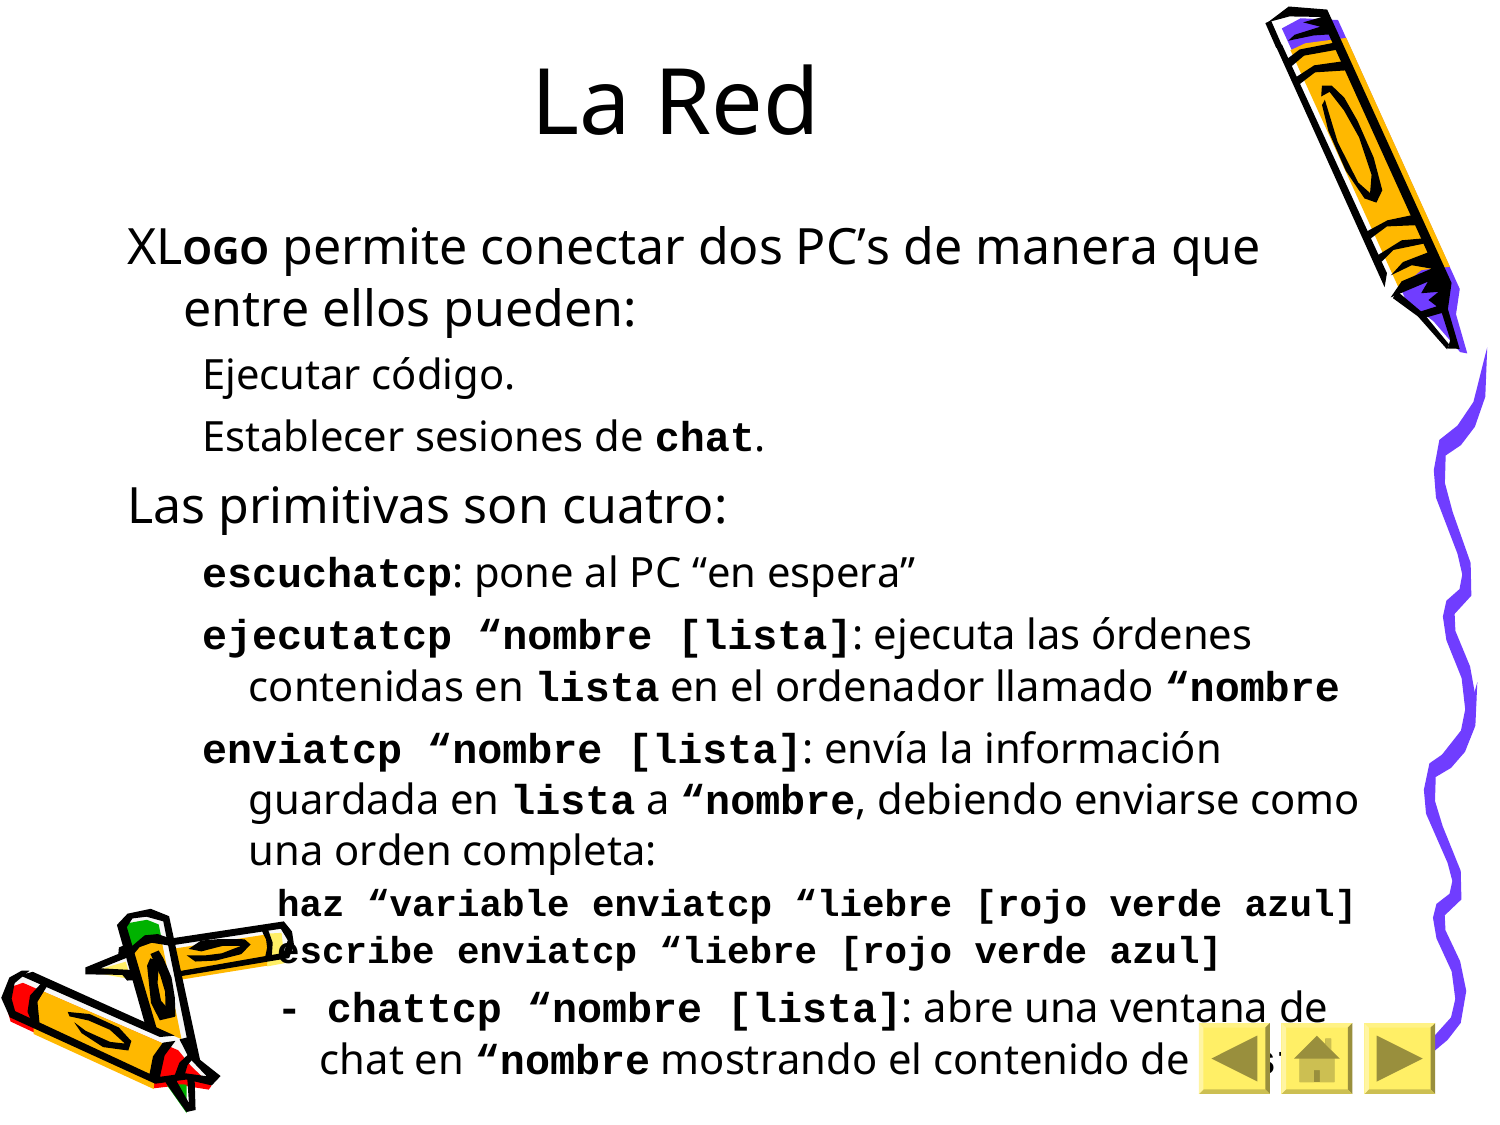

# La Red
XLOGO permite conectar dos PC’s de manera que entre ellos pueden:
Ejecutar código.
Establecer sesiones de chat.
Las primitivas son cuatro:
escuchatcp: pone al PC “en espera”
ejecutatcp “nombre [lista]: ejecuta las órdenes contenidas en lista en el ordenador llamado “nombre
enviatcp “nombre [lista]: envía la información guardada en lista a “nombre, debiendo enviarse como una orden completa:
haz “variable enviatcp “liebre [rojo verde azul]
escribe enviatcp “liebre [rojo verde azul]
		- chattcp “nombre [lista]: abre una ventana de 	 chat en “nombre mostrando el contenido de lista